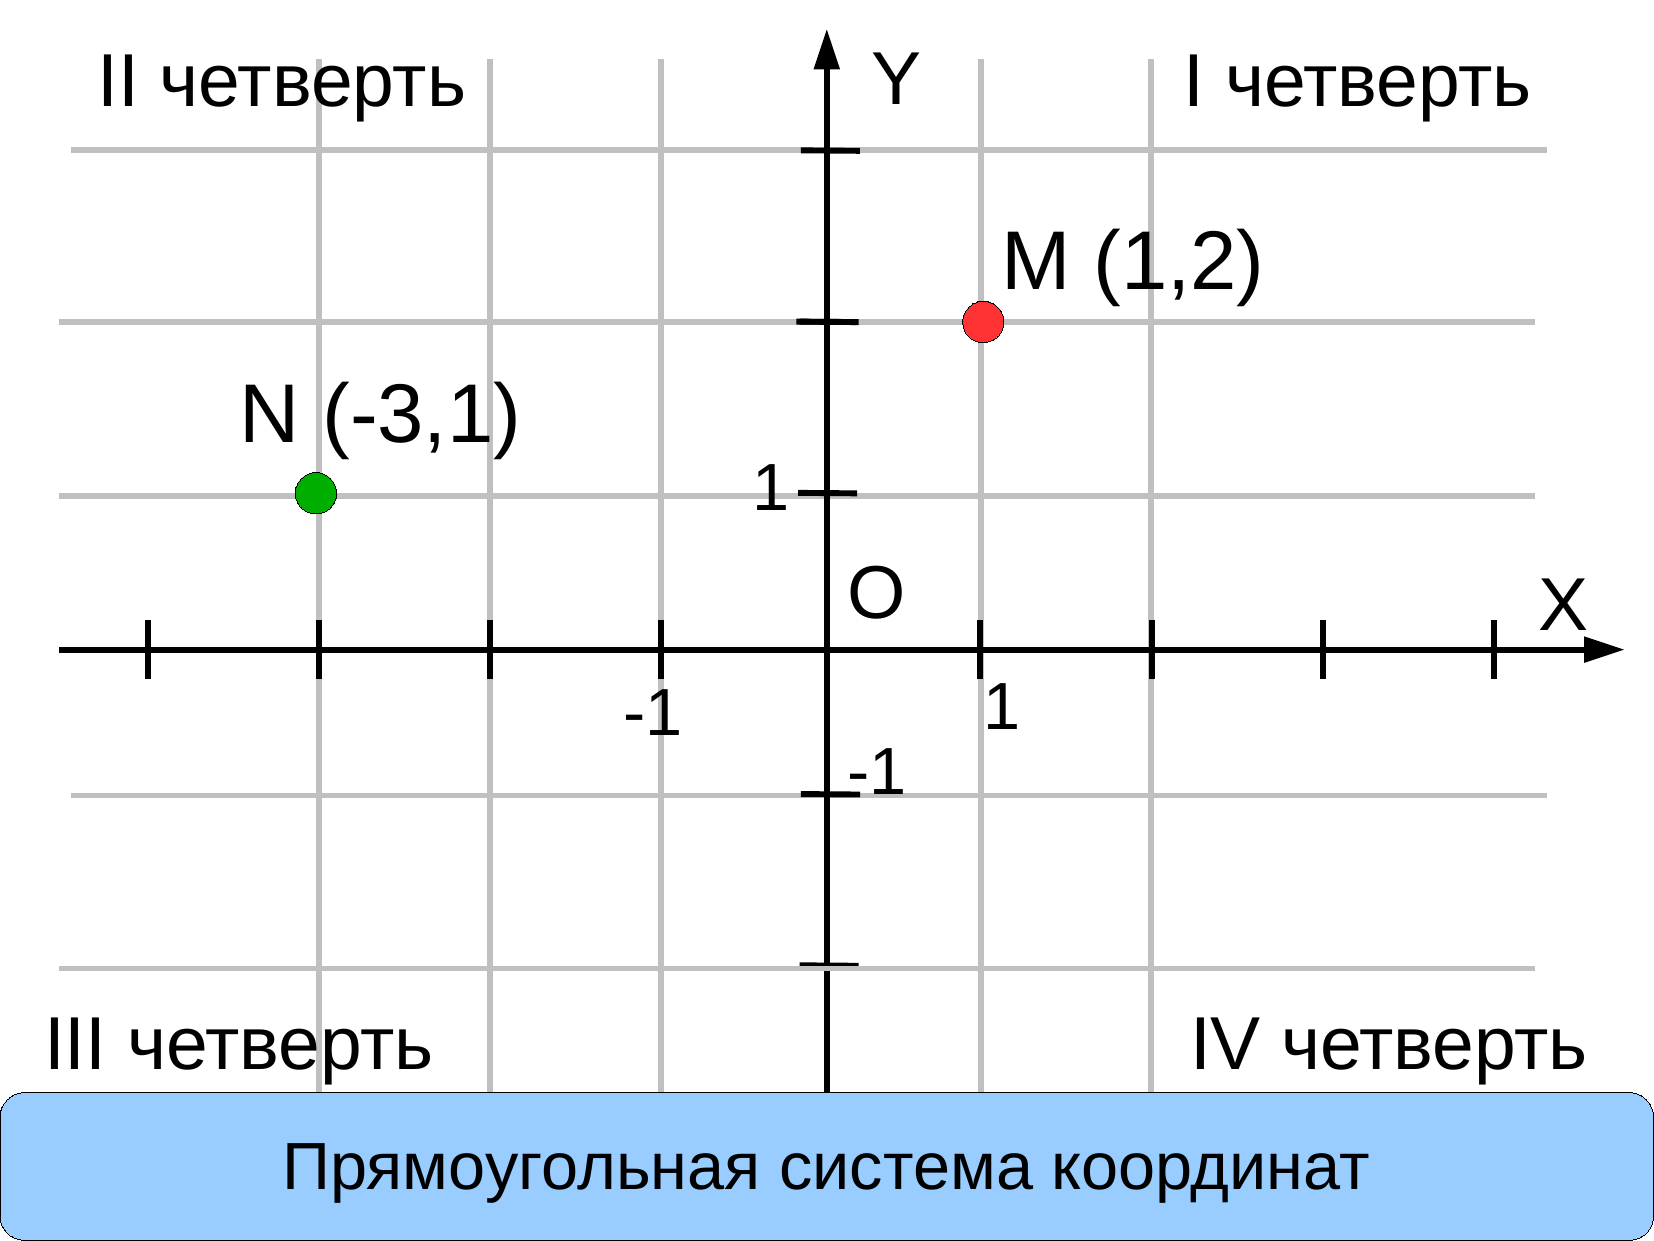

Y
I четверть
II четверть
М (1,2)
N (-3,1)
1
O
X
1
-1
-1
III четверть
IV четверть
Прямоугольная система координат